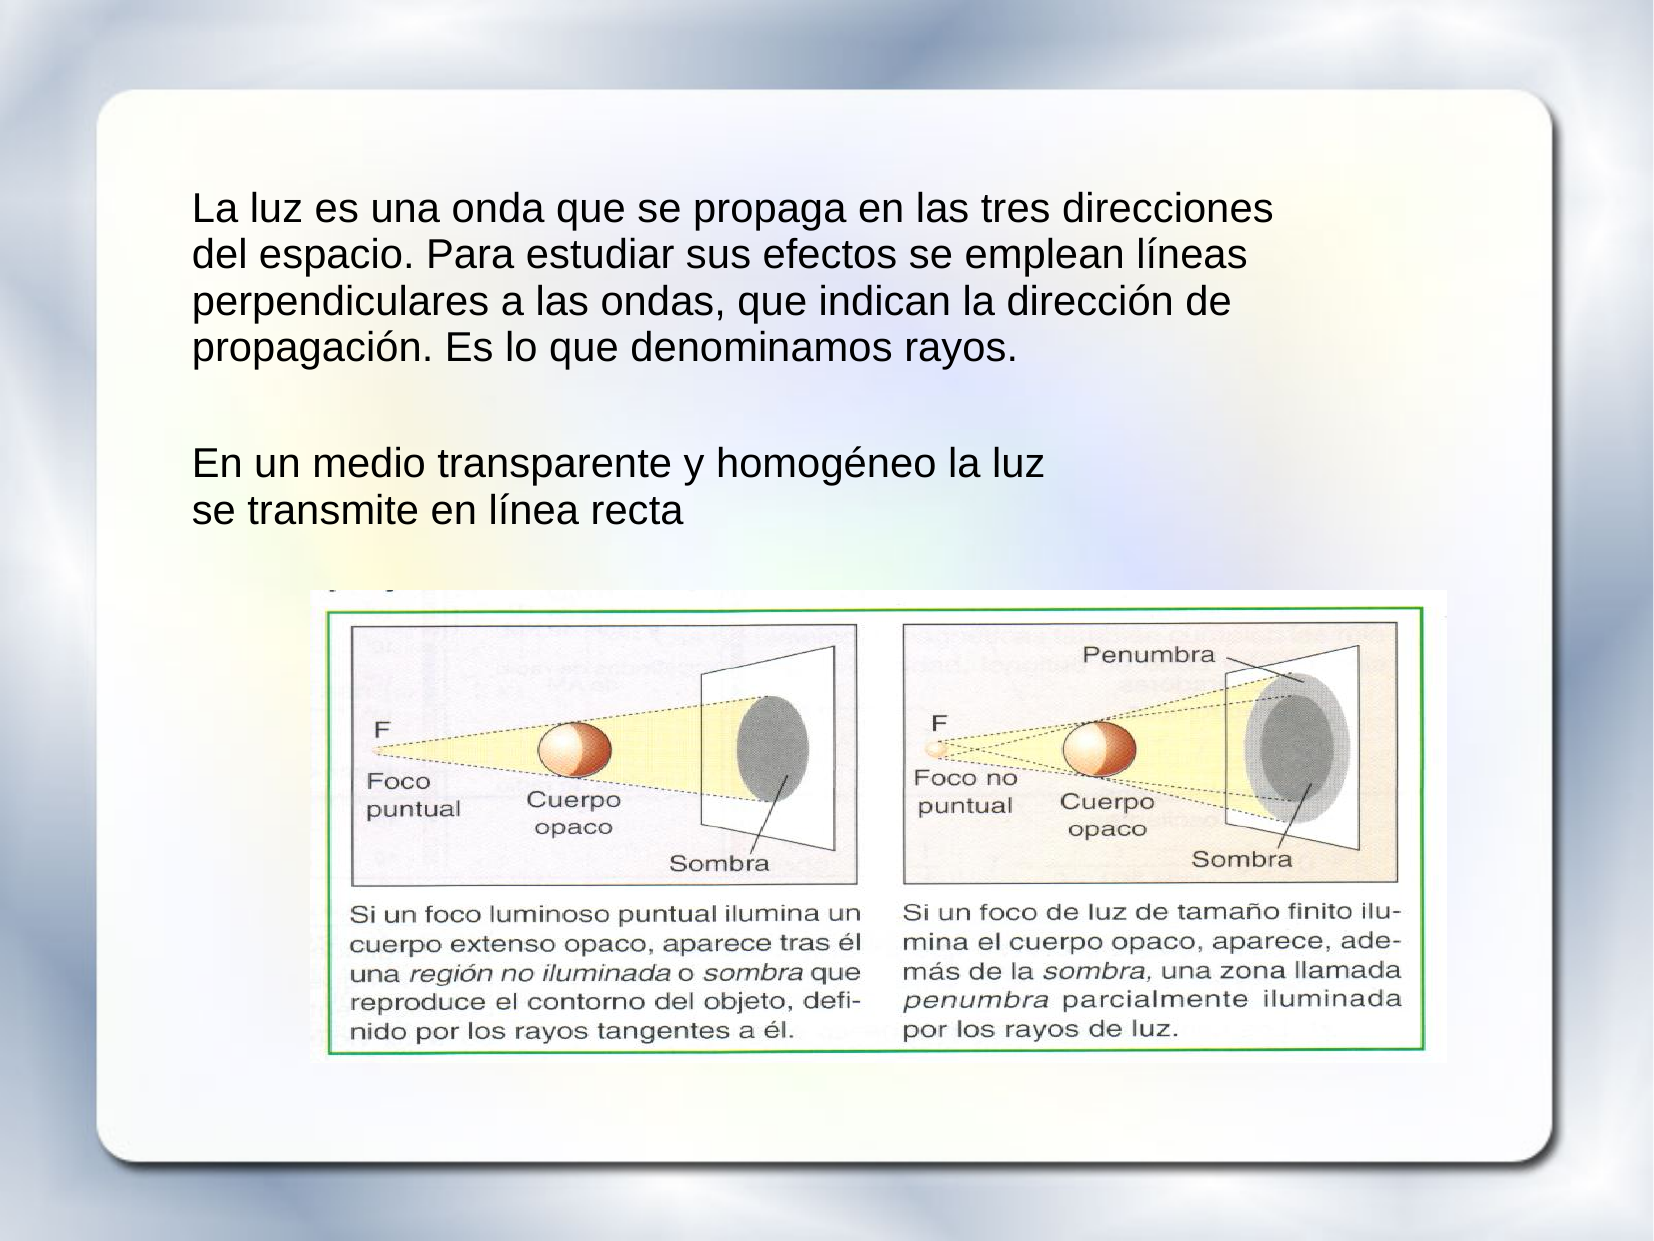

La luz es una onda que se propaga en las tres direcciones del espacio. Para estudiar sus efectos se emplean líneas perpendiculares a las ondas, que indican la dirección de propagación. Es lo que denominamos rayos.
En un medio transparente y homogéneo la luz se transmite en línea recta